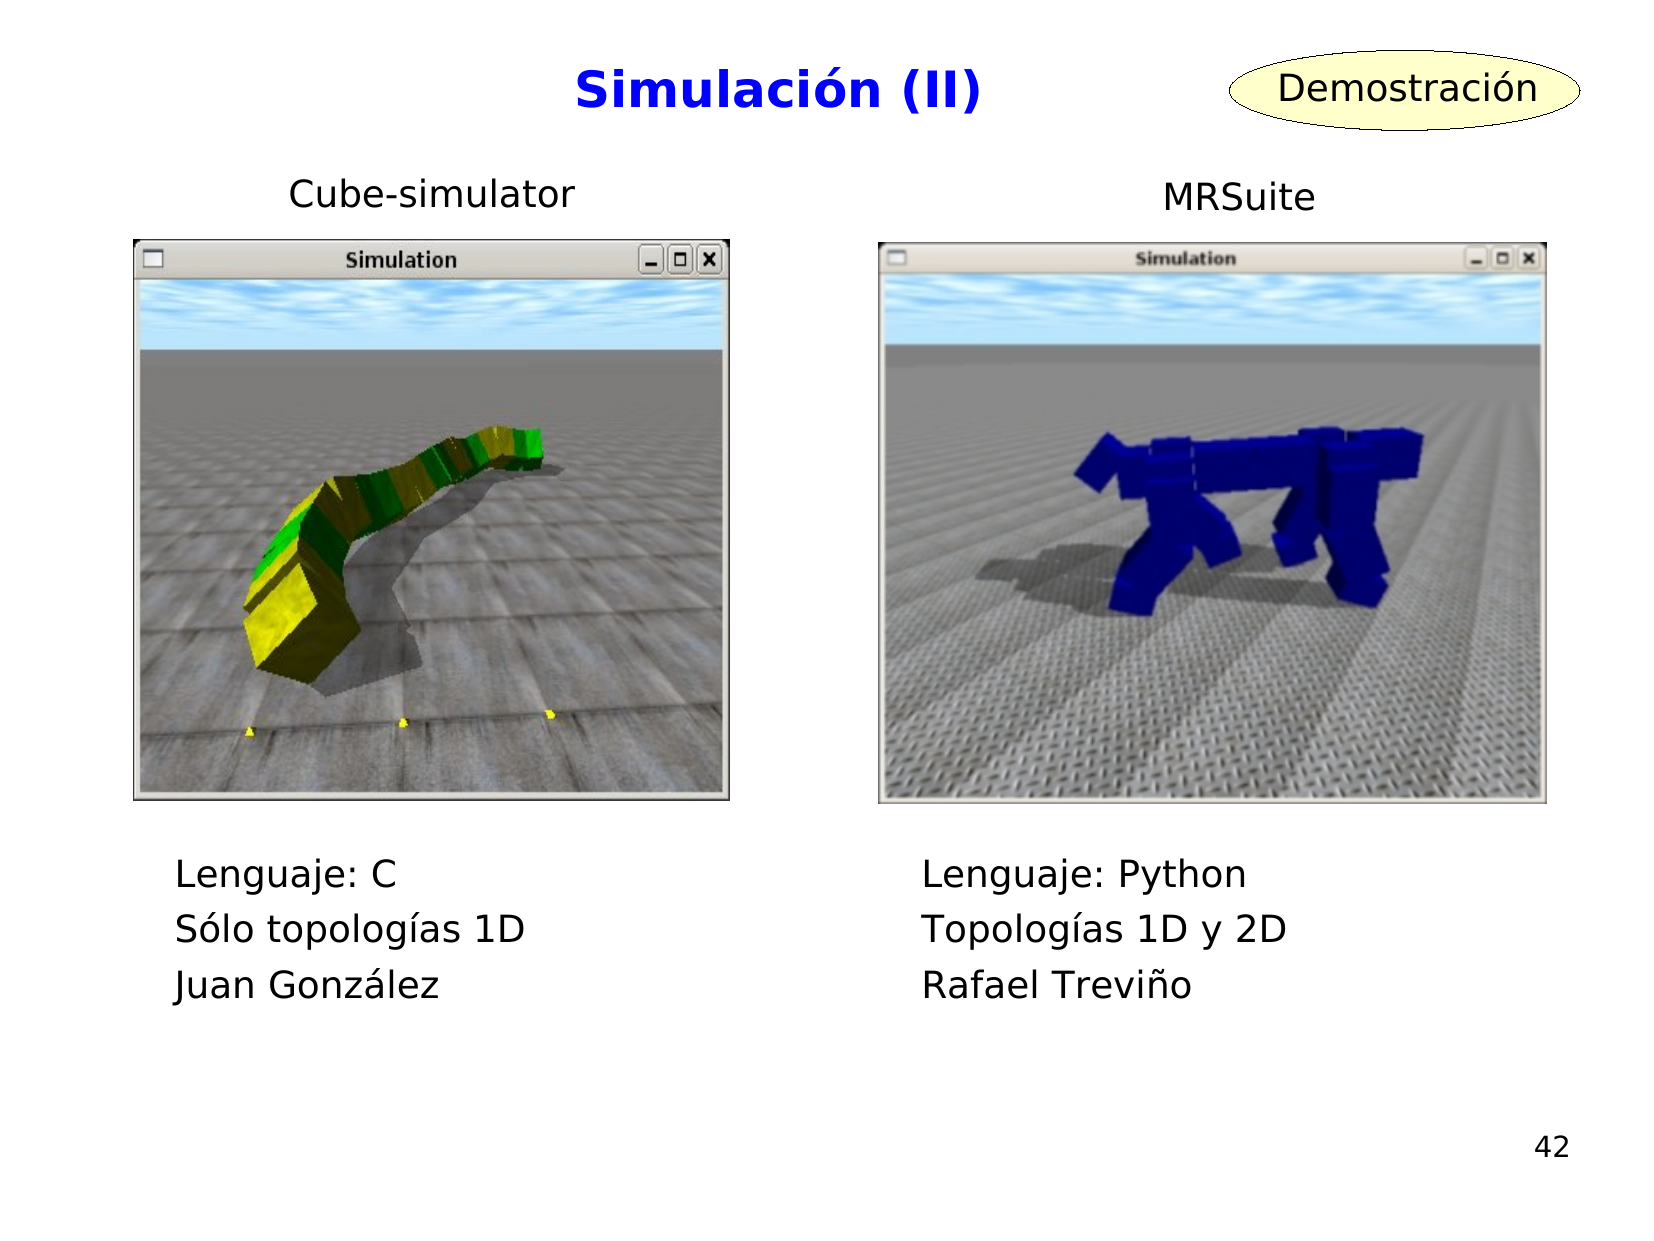

Demostración
Simulación (II)
Cube-simulator
MRSuite
 Lenguaje: C
 Sólo topologías 1D
 Juan González
 Lenguaje: Python
 Topologías 1D y 2D
 Rafael Treviño
42